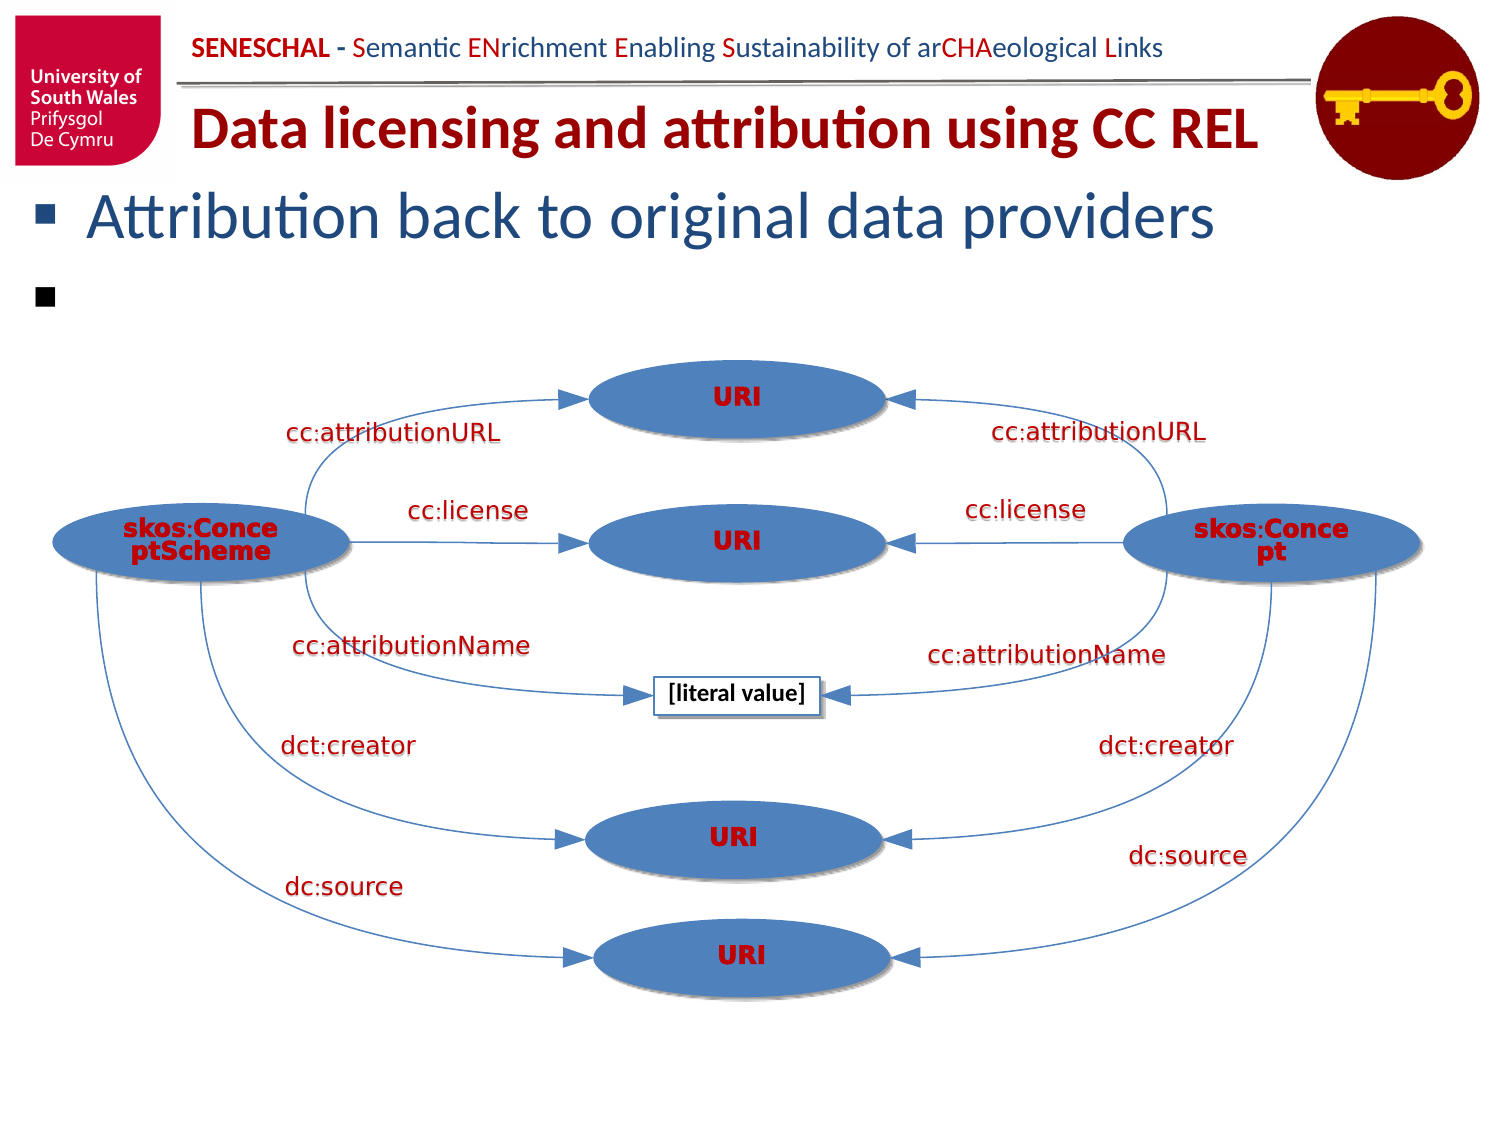

SENESCHAL - Semantic ENrichment Enabling Sustainability of arCHAeological Links
# Data licensing and attribution using CC REL
Attribution back to original data providers
URI
cc:attributionURL
cc:attributionURL
cc:license
cc:license
skos:ConceptScheme
skos:Concept
URI
cc:attributionName
cc:attributionName
[literal value]
dct:creator
dct:creator
URI
dc:source
dc:source
URI